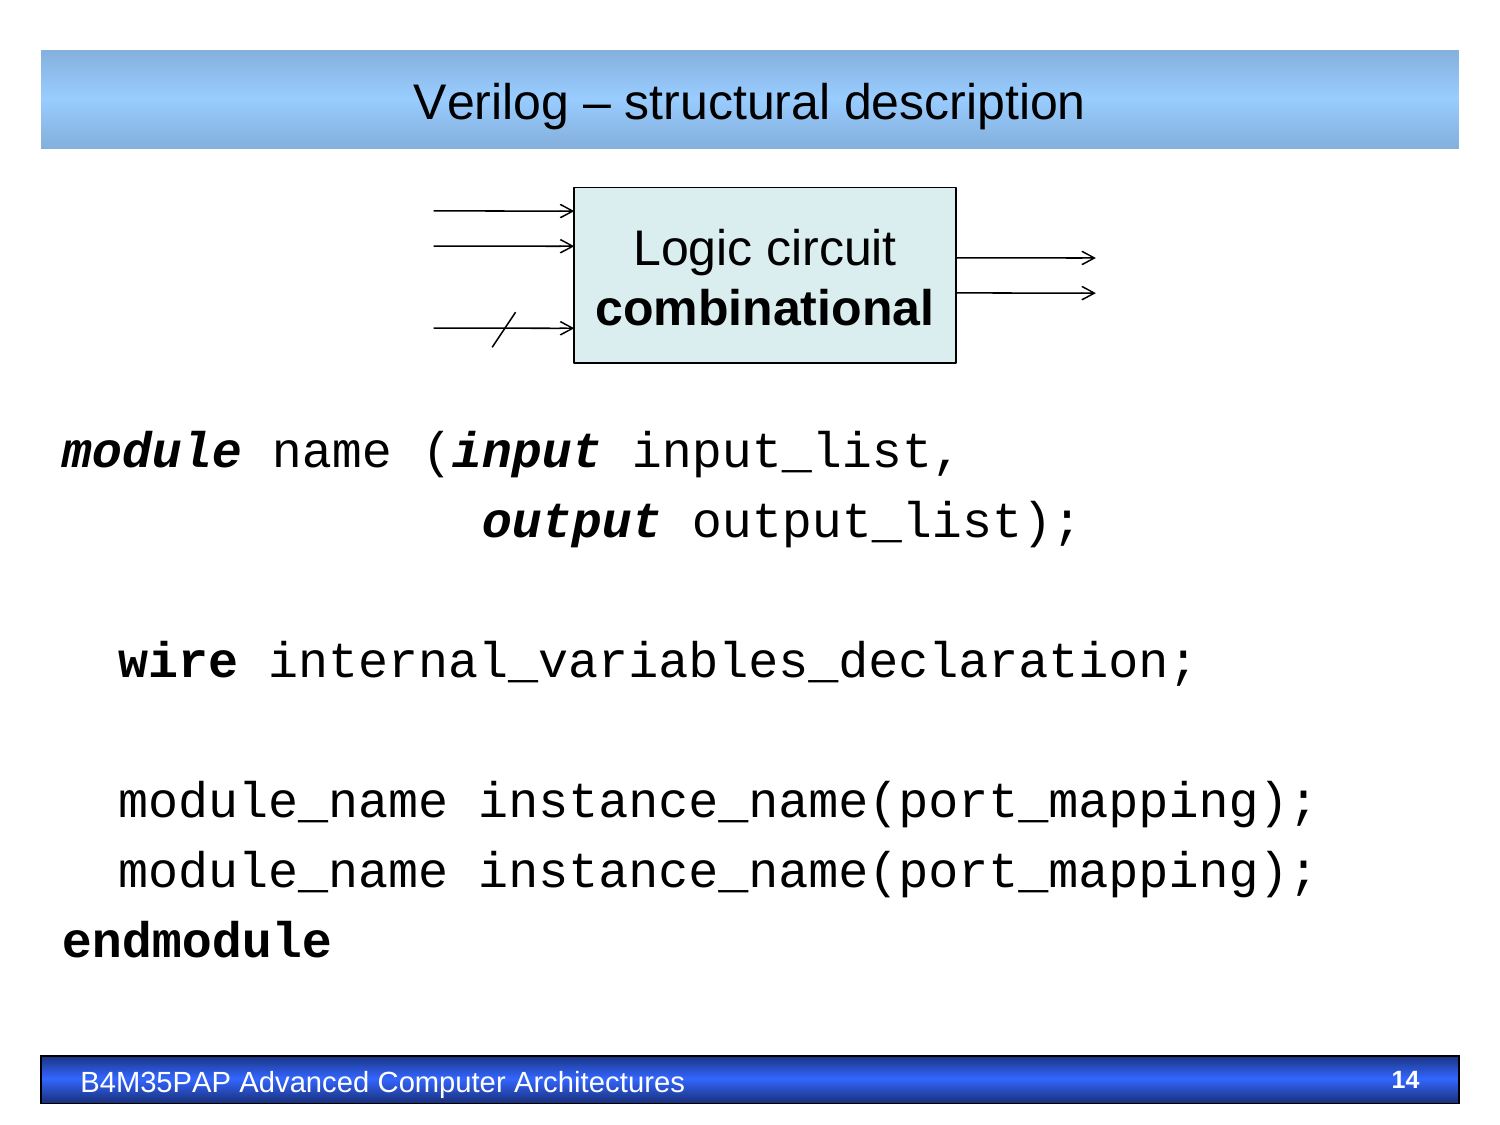

# Verilog – structural description
Logic circuit combinational
module name (input input_list,
 output output_list);
	wire internal_variables_declaration;
	module_name instance_name(port_mapping);
	module_name instance_name(port_mapping);
endmodule